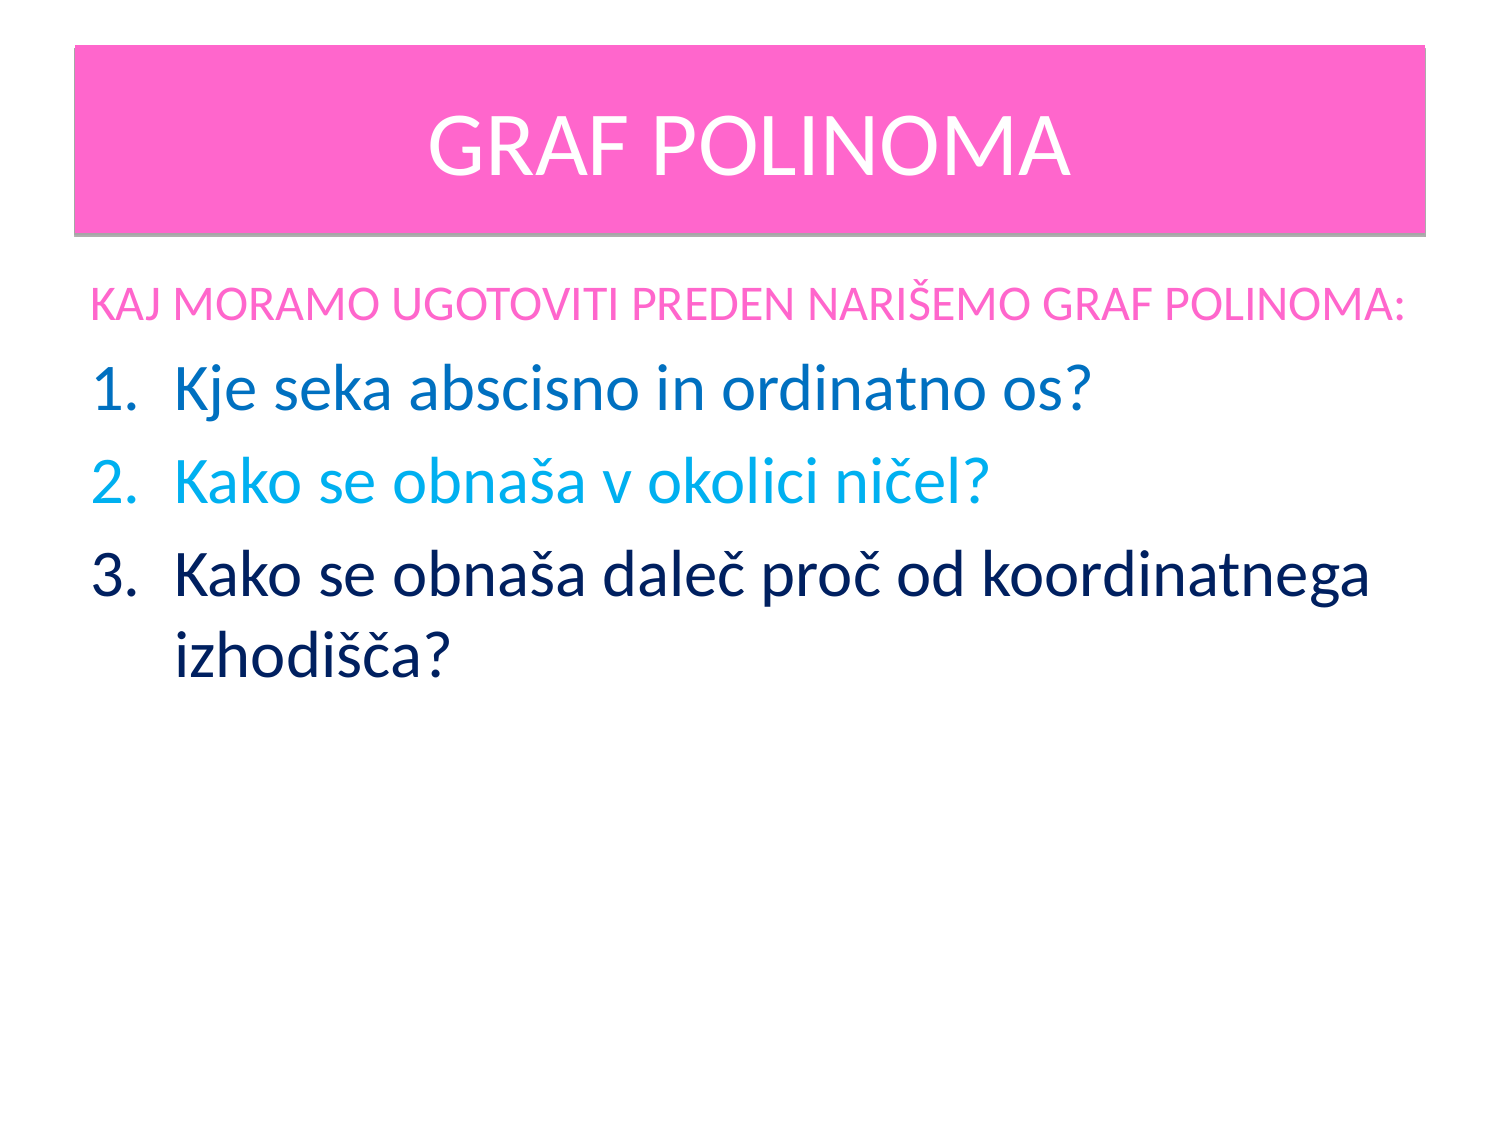

# GRAF POLINOMA
KAJ MORAMO UGOTOVITI PREDEN NARIŠEMO GRAF POLINOMA:
Kje seka abscisno in ordinatno os?
Kako se obnaša v okolici ničel?
Kako se obnaša daleč proč od koordinatnega izhodišča?